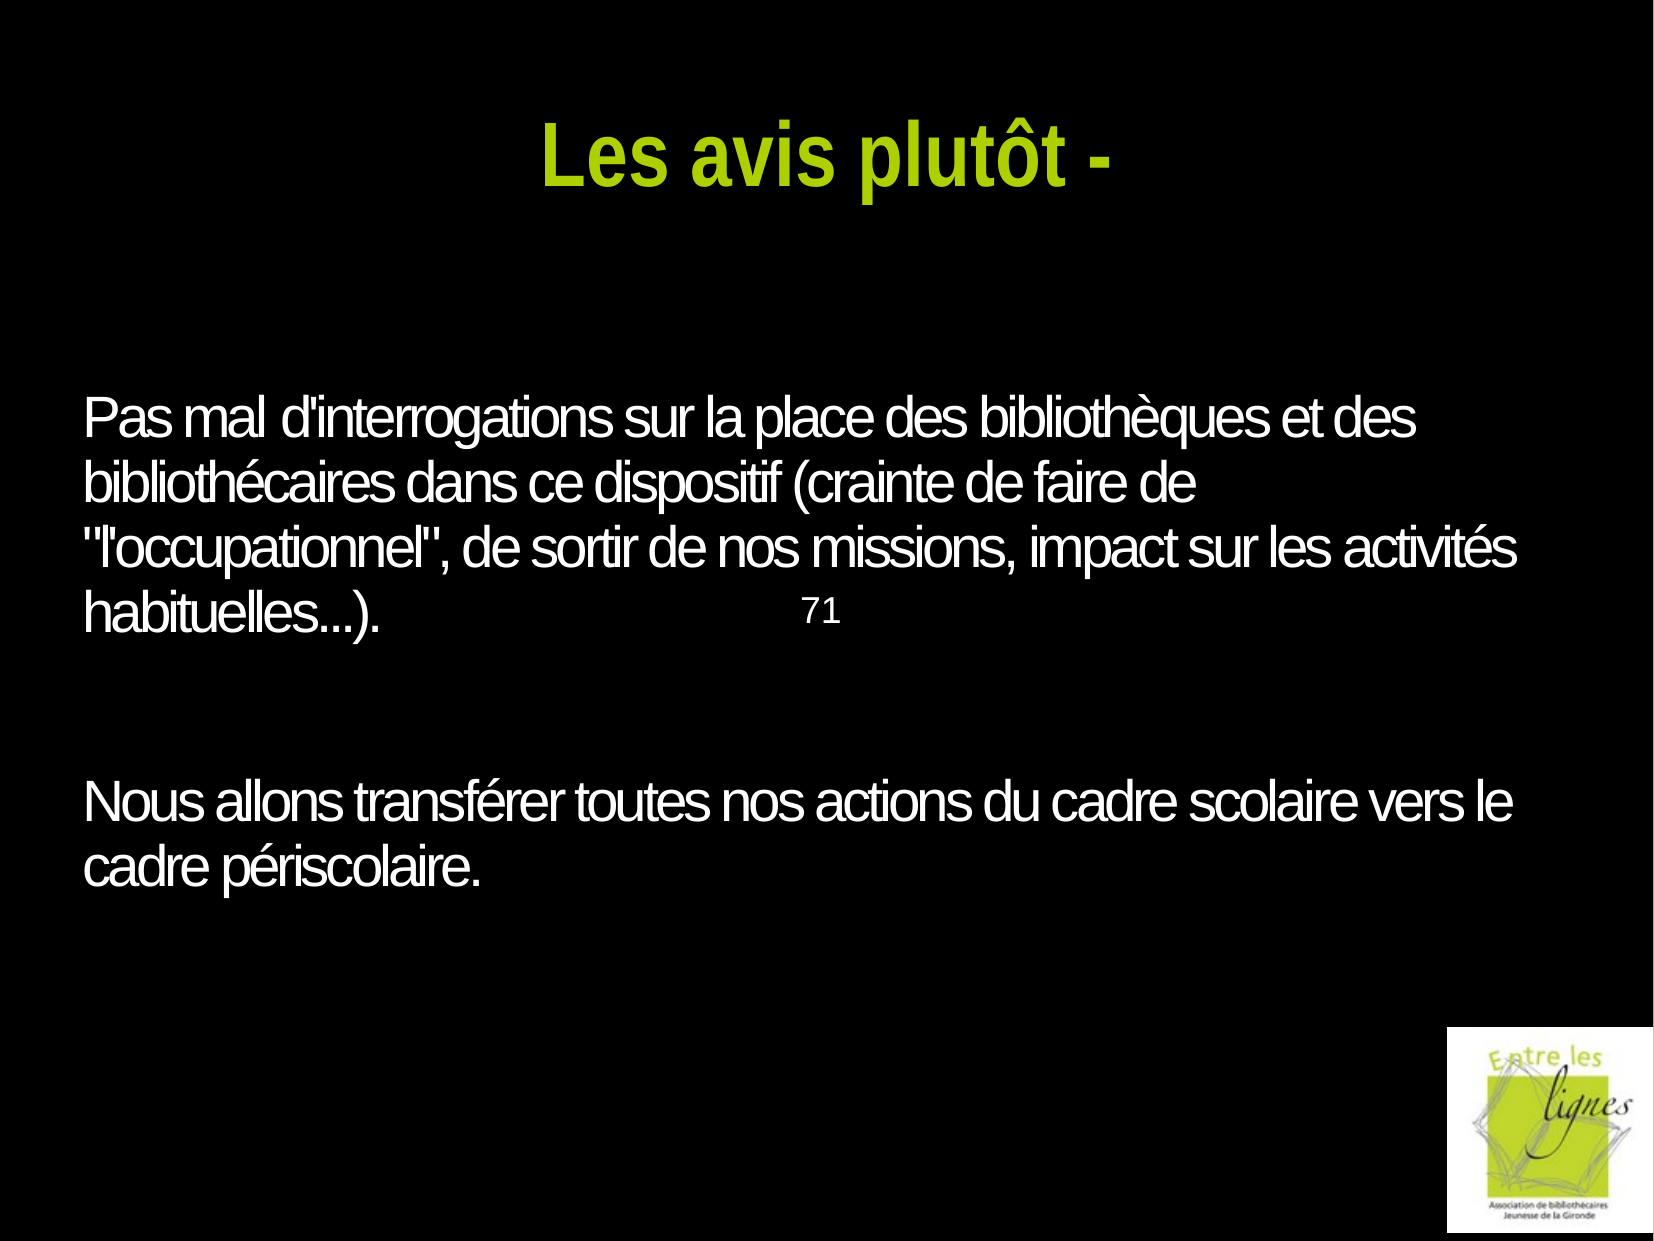

71
# Les avis plutôt -
Pas mal d'interrogations sur la place des bibliothèques et des bibliothécaires dans ce dispositif (crainte de faire de "l'occupationnel", de sortir de nos missions, impact sur les activités habituelles...).
Nous allons transférer toutes nos actions du cadre scolaire vers le cadre périscolaire.